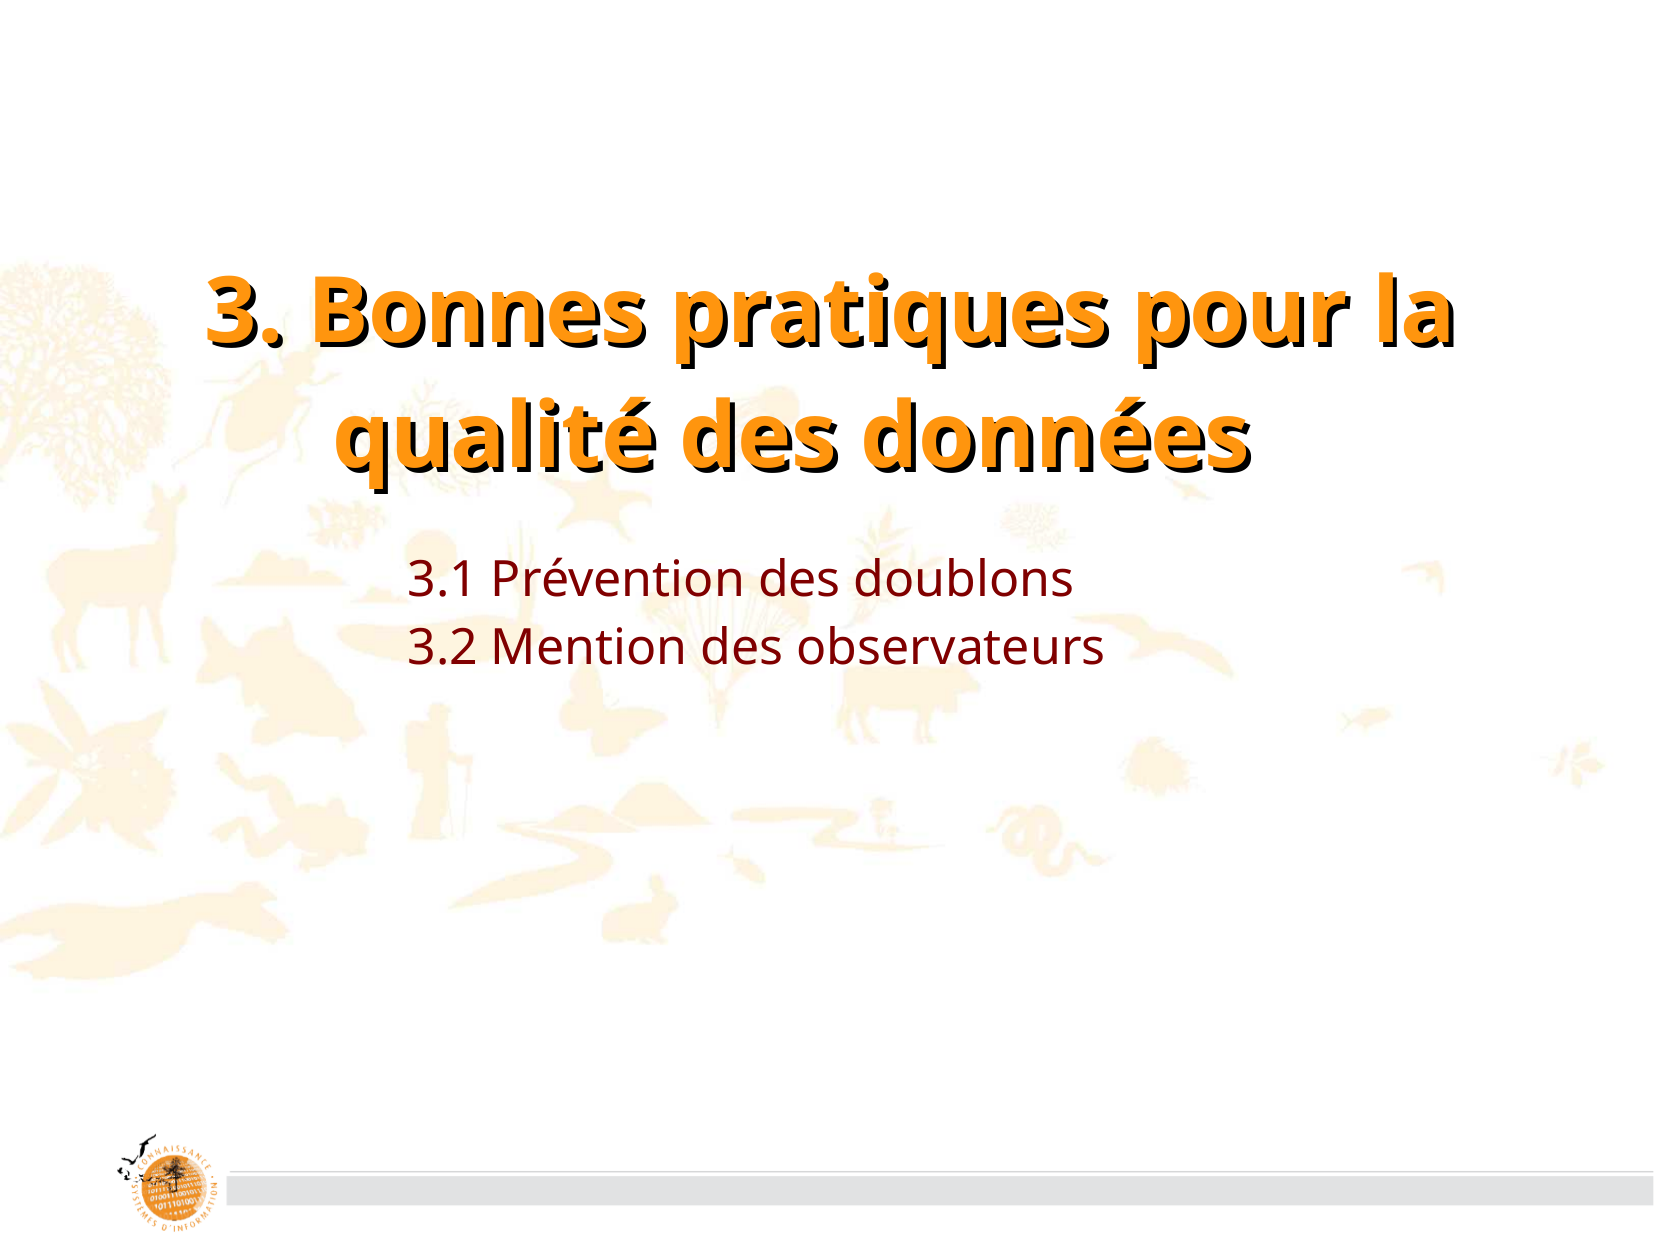

3.1 Prévention des doublons
		3.2 Mention des observateurs
# 3. Bonnes pratiques pour la qualité des données
Cotech SINP - 29/11/2018
19